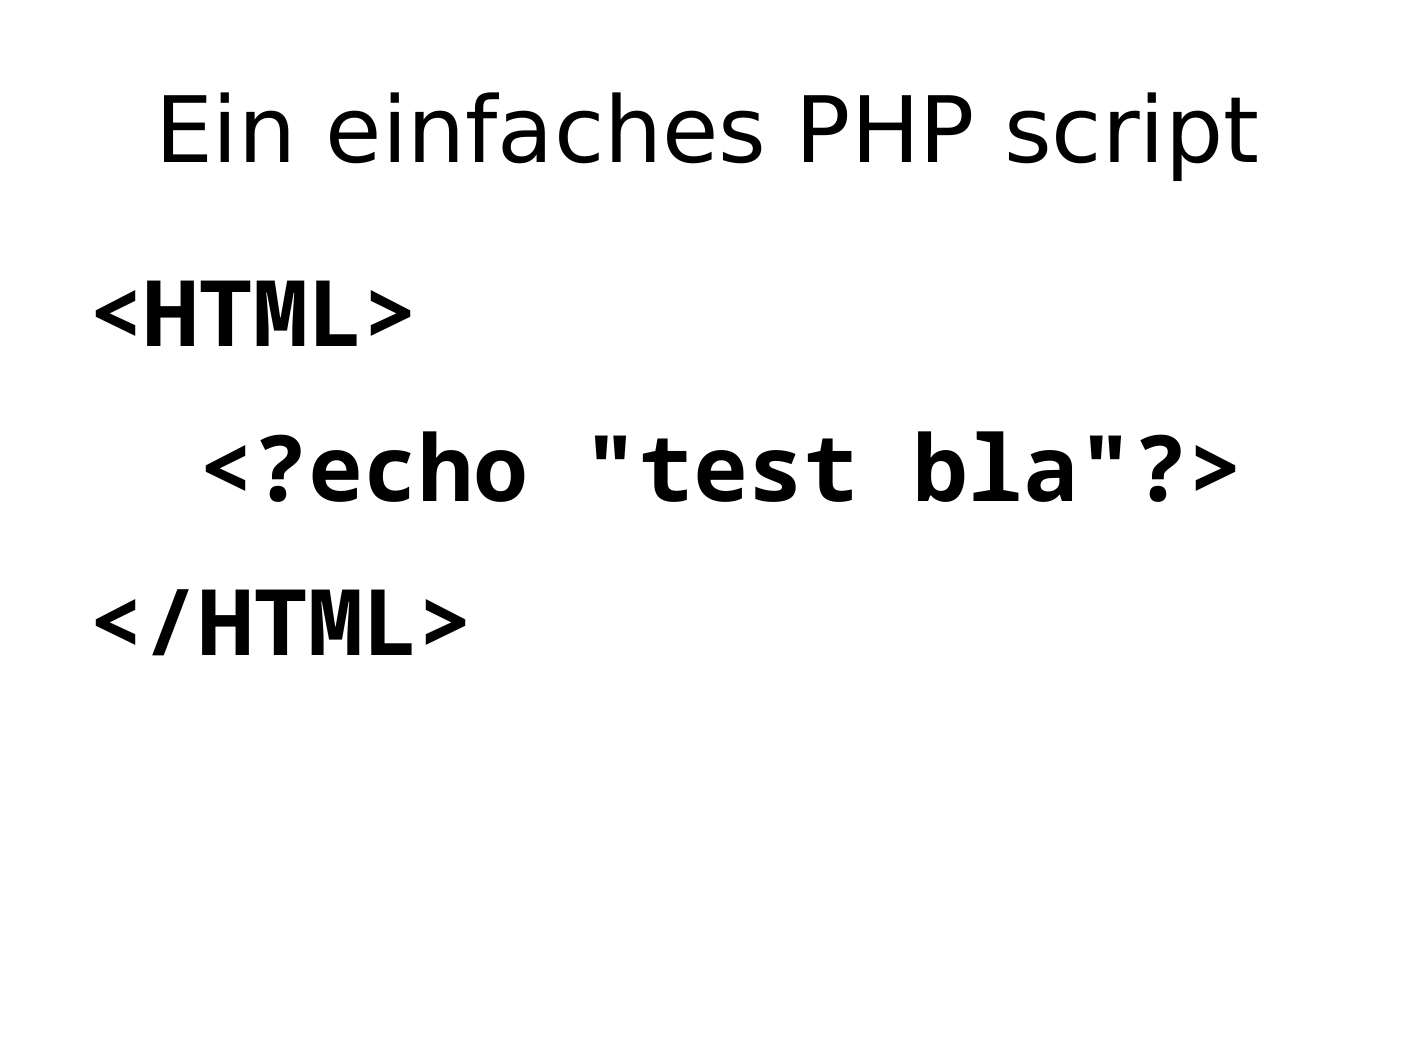

# Ein einfaches PHP script
<HTML>
 <?echo "test bla"?>
</HTML>